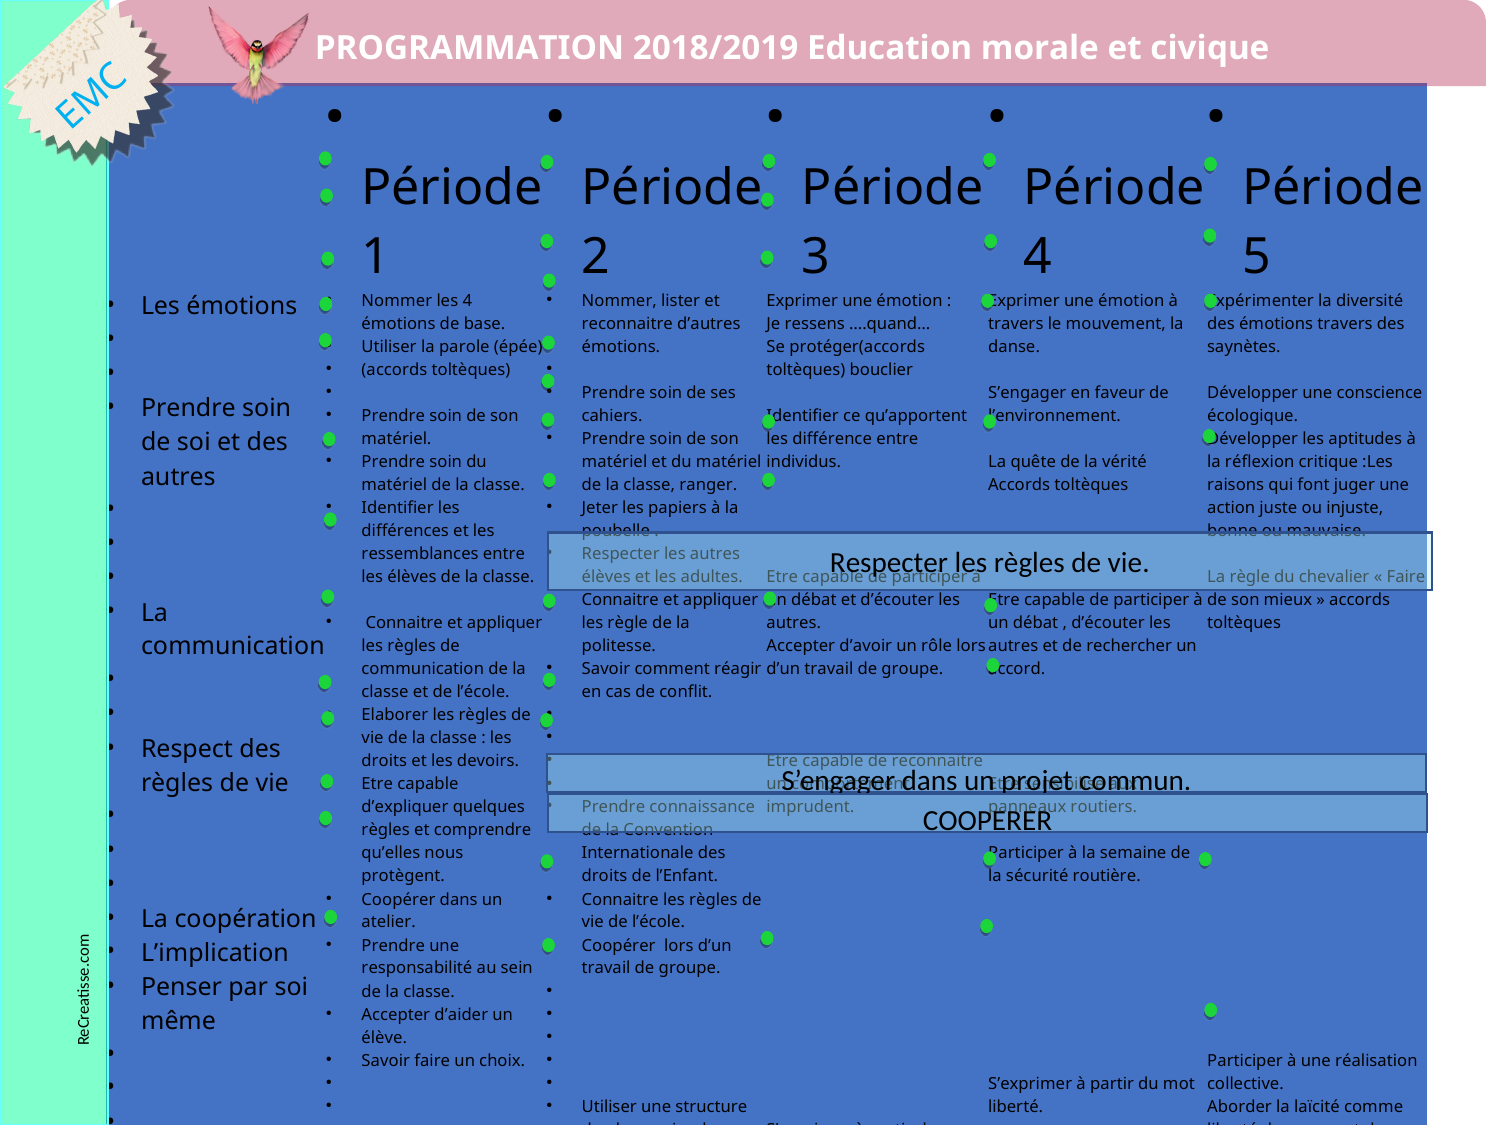

PROGRAMMATION 2018/2019 Education morale et civique
EMC
| | Période 1 | Période 2 | Période 3 | Période 4 | Période 5 |
| --- | --- | --- | --- | --- | --- |
| Les émotions Prendre soin de soi et des autres La communication Respect des règles de vie La coopération L’implication Penser par soi même Les symboles de la République Les valeurs | Nommer les 4 émotions de base. Utiliser la parole (épée) (accords toltèques) Prendre soin de son matériel. Prendre soin du matériel de la classe. Identifier les différences et les ressemblances entre les élèves de la classe. Connaitre et appliquer les règles de communication de la classe et de l’école. Elaborer les règles de vie de la classe : les droits et les devoirs. Etre capable d’expliquer quelques règles et comprendre qu’elles nous protègent. Coopérer dans un atelier. Prendre une responsabilité au sein de la classe. Accepter d’aider un élève. Savoir faire un choix. Reconnaitre le drapeau français. S’exprimer à partir du mot confiance. | Nommer, lister et reconnaitre d’autres émotions. Prendre soin de ses cahiers. Prendre soin de son matériel et du matériel de la classe, ranger. Jeter les papiers à la poubelle . Respecter les autres élèves et les adultes. Connaitre et appliquer les règle de la politesse. Savoir comment réagir en cas de conflit. Prendre connaissance de la Convention Internationale des droits de l’Enfant. Connaitre les règles de vie de l’école. Coopérer lors d’un travail de groupe. Utiliser une structure de phrase simple pour argumenter : « Je choisis parce que … ». Identifier des lieux où le drapeau est présent. S’exprimer à partir des mots tolérance et fraternité. | Exprimer une émotion : Je ressens ….quand… Se protéger(accords toltèques) bouclier Identifier ce qu’apportent les différence entre individus. Etre capable de participer à un débat et d’écouter les autres. Accepter d’avoir un rôle lors d’un travail de groupe. Etre capable de reconnaitre un comportement imprudent. S’exprimer à partir des mots égalité et solidarité. | Exprimer une émotion à travers le mouvement, la danse. S’engager en faveur de l’environnement. La quête de la vérité Accords toltèques Etre capable de participer à un débat , d’écouter les autres et de rechercher un accord. Etre sensibilisé aux panneaux routiers. Participer à la semaine de la sécurité routière. S’exprimer à partir du mot liberté. Connaitre l’endroit où se trouve la mairie. Connaitre l’hymne national. | Expérimenter la diversité des émotions travers des saynètes. Développer une conscience écologique. Développer les aptitudes à la réflexion critique :Les raisons qui font juger une action juste ou injuste, bonne ou mauvaise. La règle du chevalier « Faire de son mieux » accords toltèques Participer à une réalisation collective. Aborder la laïcité comme liberté de penser et de croire ou de ne pas croire. Connaitre les symboles de la République : le drapeau, l’hymne national, la fête nationale. |
| | | | | | |
| | | | | | |
Respecter les règles de vie.
S’engager dans un projet commun.
COOPERER
ReCreatisse.com
ReCreatisse.com